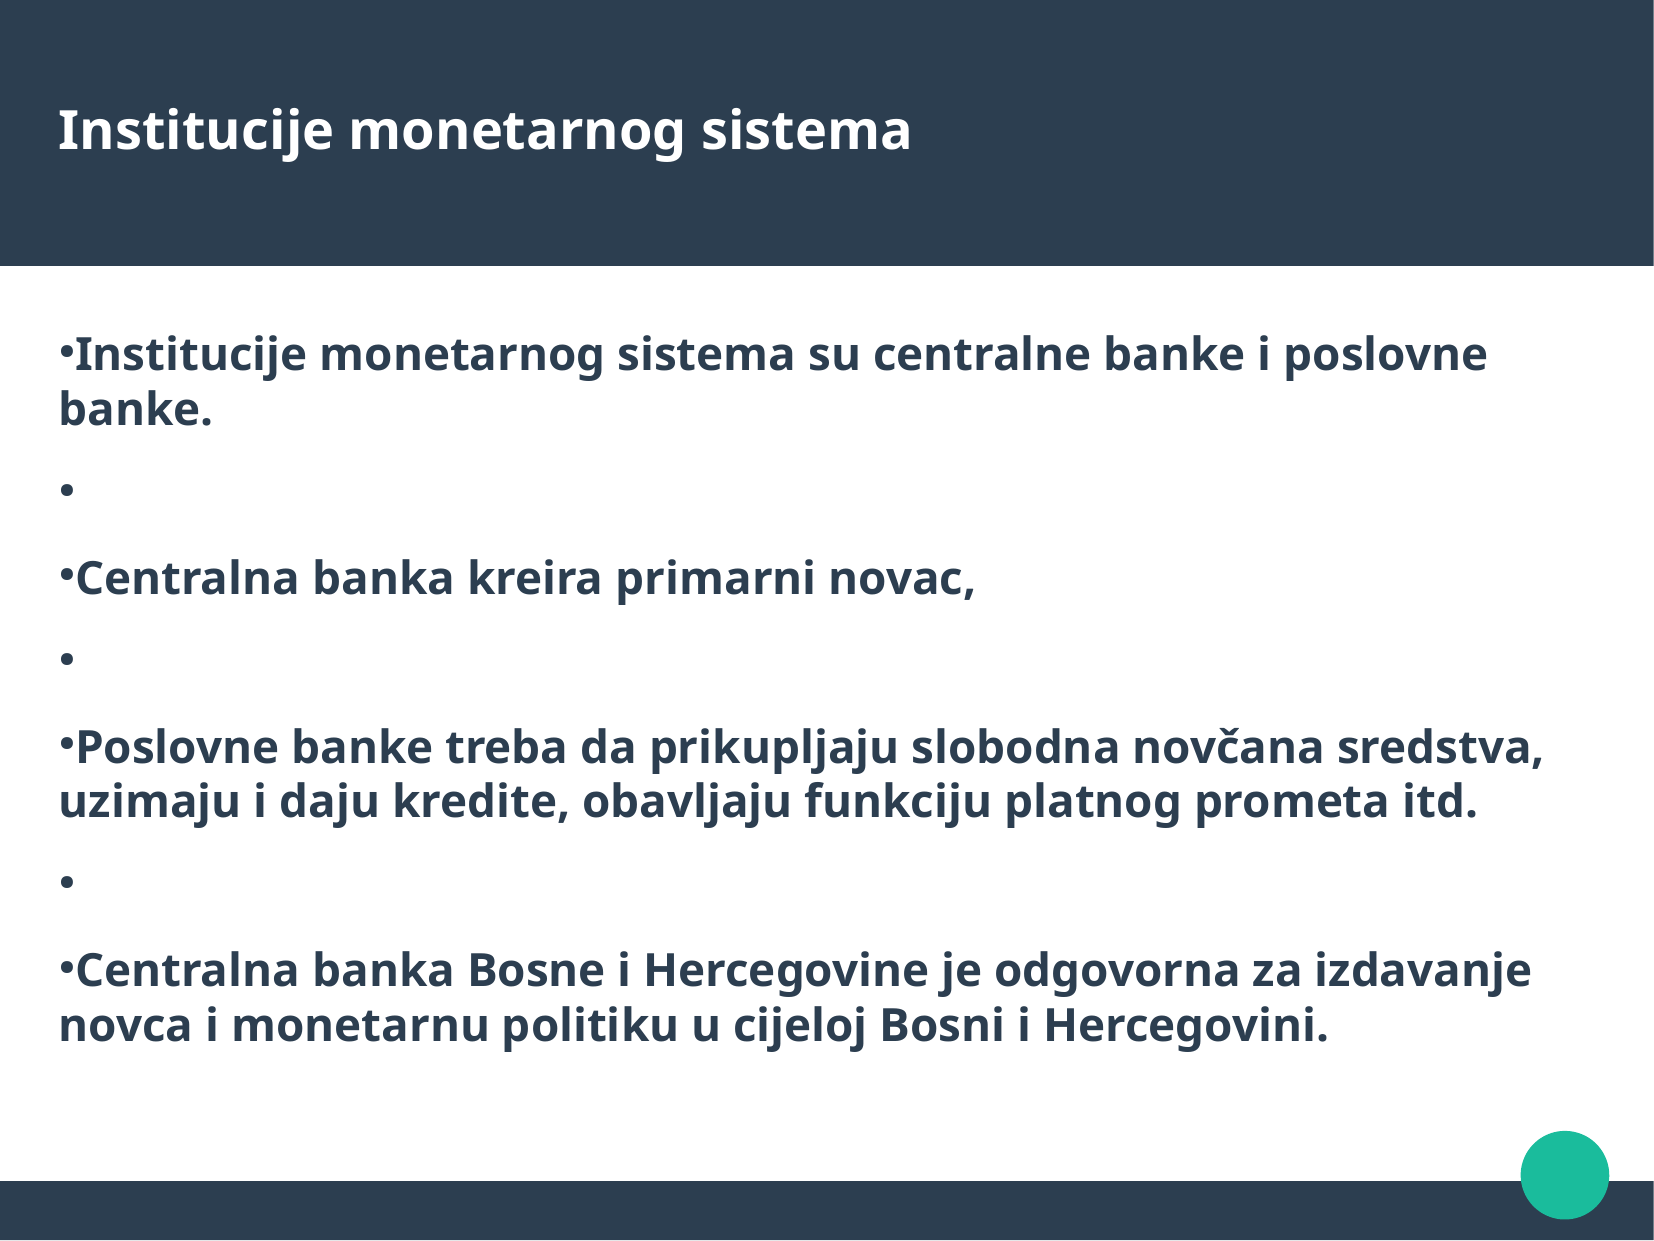

# Institucije monetarnog sistema
Institucije monetarnog sistema su centralne banke i poslovne banke.
Centralna banka kreira primarni novac,
Poslovne banke treba da prikupljaju slobodna novčana sredstva, uzimaju i daju kredite, obavljaju funkciju platnog prometa itd.
Centralna banka Bosne i Hercegovine je odgovorna za izdavanje novca i monetarnu politiku u cijeloj Bosni i Hercegovini.